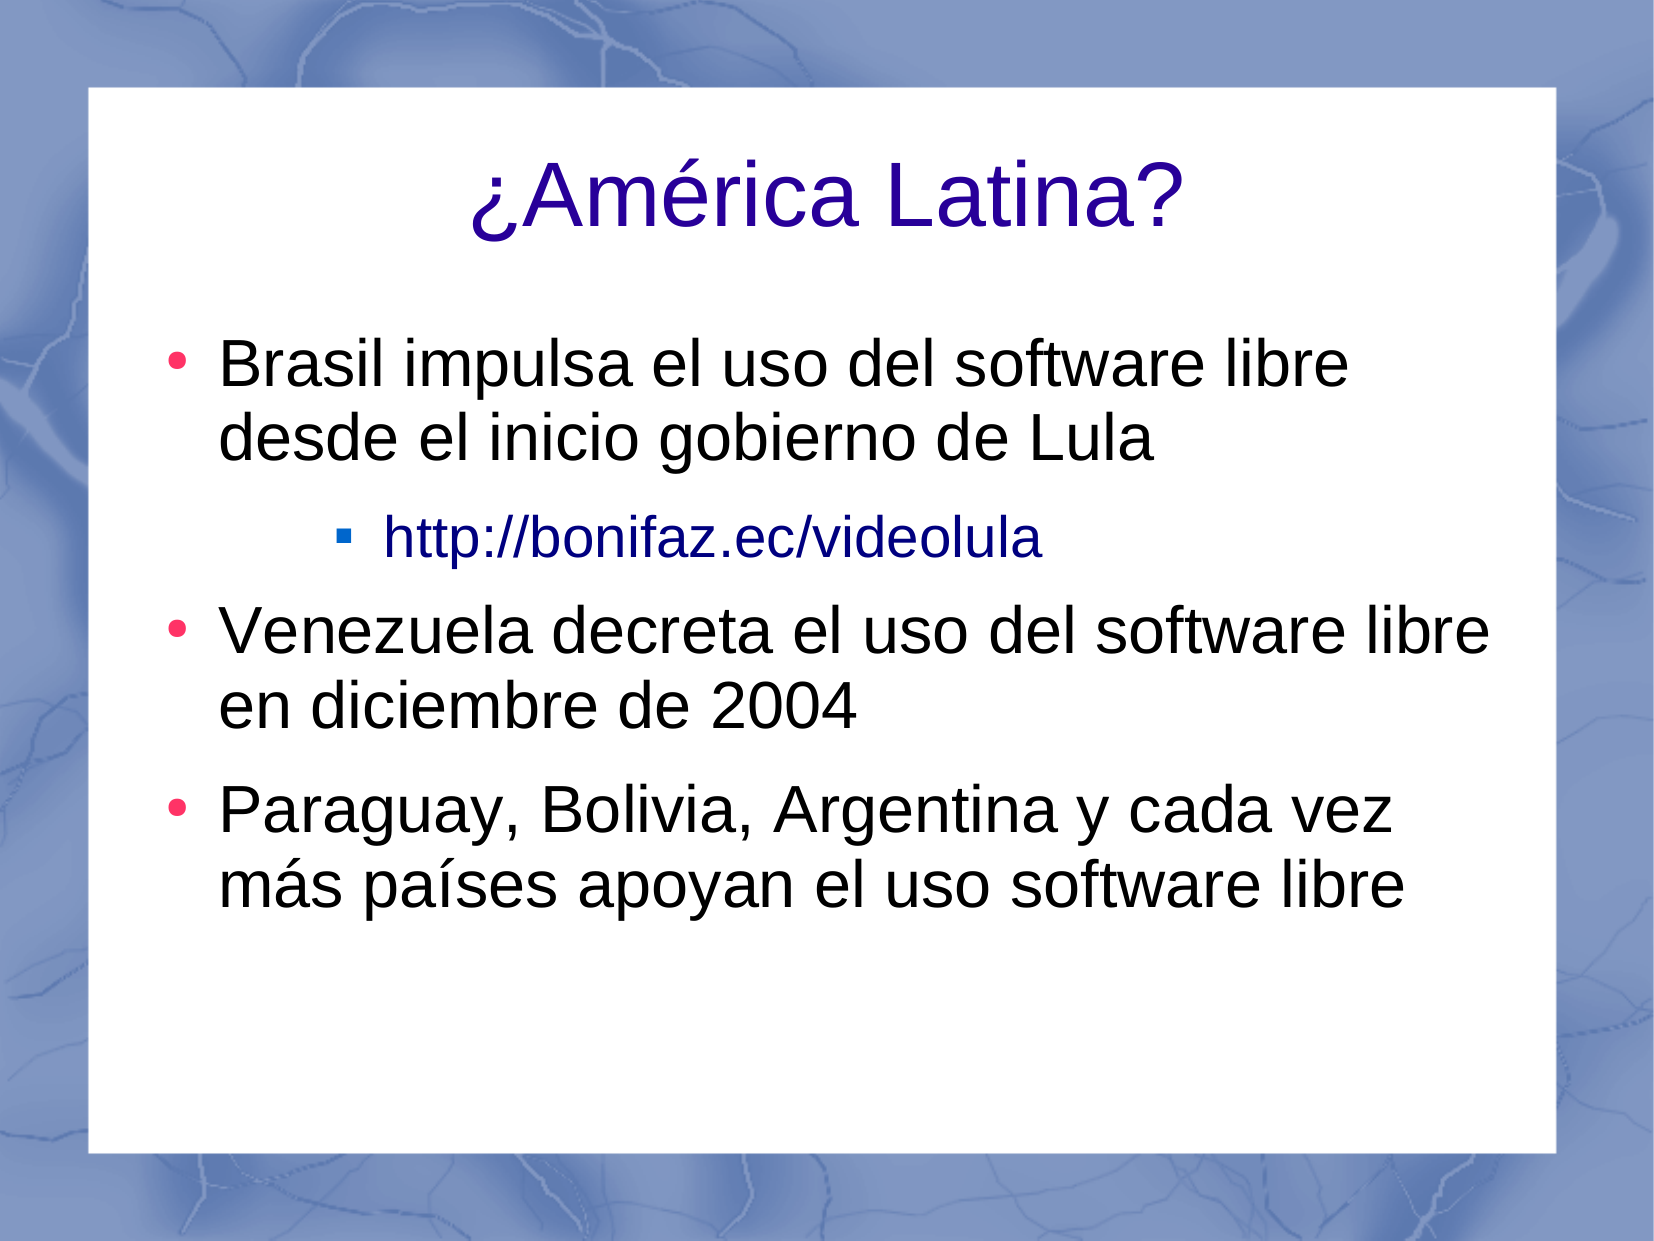

# ¿América Latina?
Brasil impulsa el uso del software libre desde el inicio gobierno de Lula
http://bonifaz.ec/videolula
Venezuela decreta el uso del software libre en diciembre de 2004
Paraguay, Bolivia, Argentina y cada vez más países apoyan el uso software libre